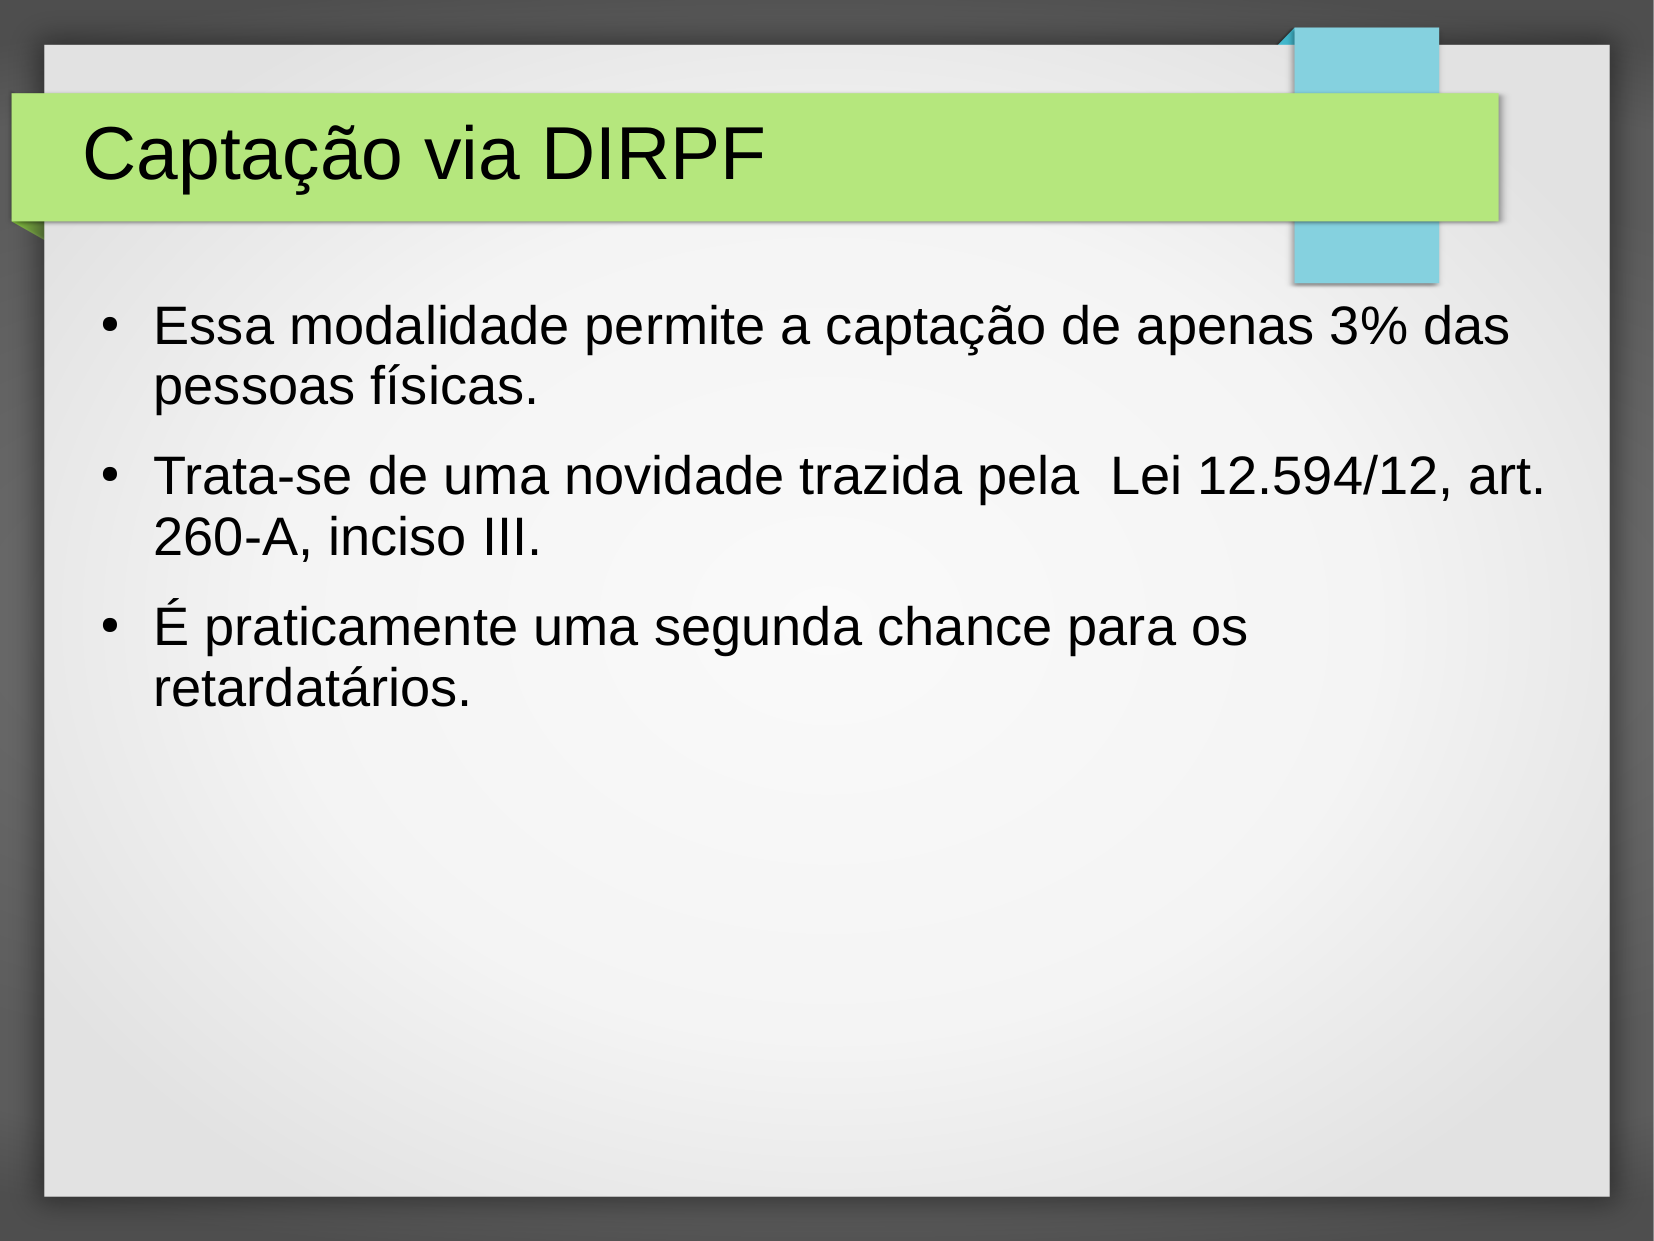

# Captação via DIRPF
Essa modalidade permite a captação de apenas 3% das pessoas físicas.
Trata-se de uma novidade trazida pela Lei 12.594/12, art. 260-A, inciso III.
É praticamente uma segunda chance para os retardatários.